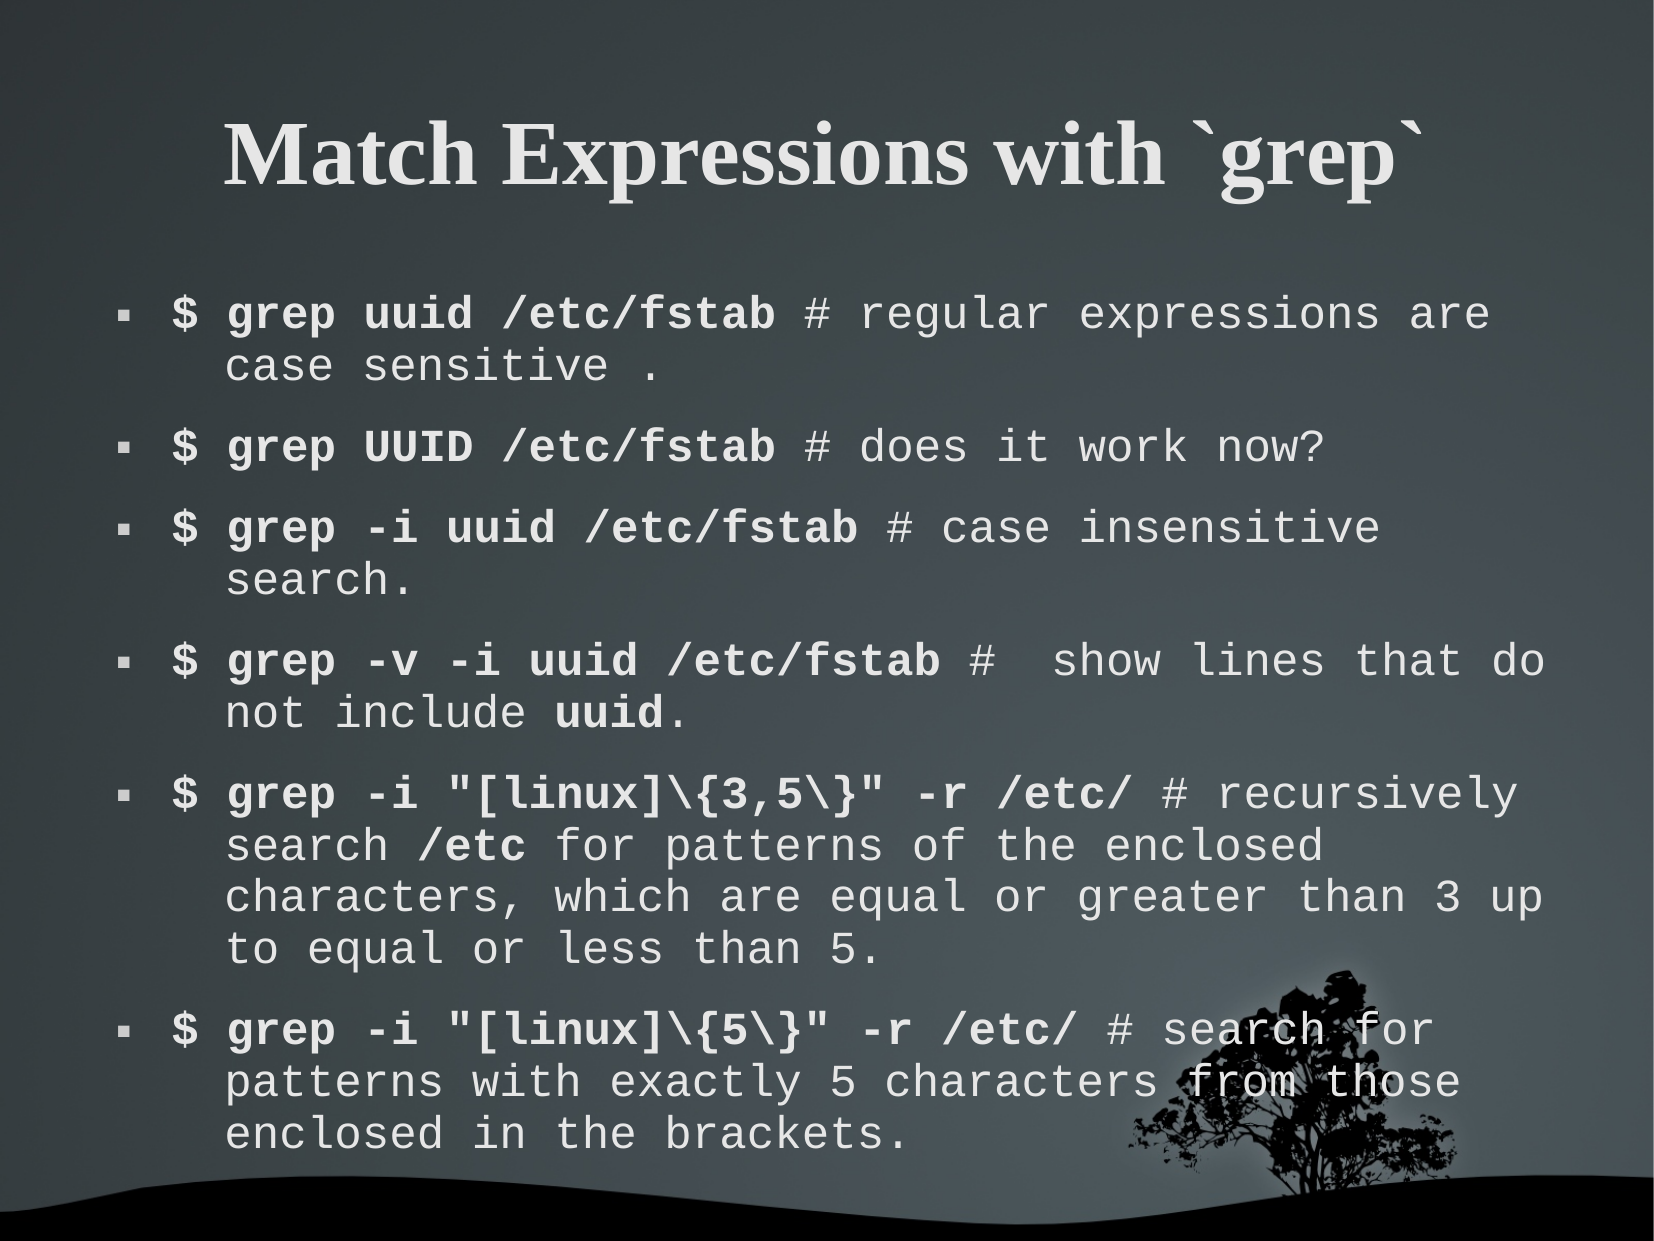

Match Expressions with `grep`
# $ grep uuid /etc/fstab # regular expressions are case sensitive .
$ grep UUID /etc/fstab # does it work now?
$ grep -i uuid /etc/fstab # case insensitive search.
$ grep -v -i uuid /etc/fstab # show lines that do not include uuid.
$ grep -i "[linux]\{3,5\}" -r /etc/ # recursively search /etc for patterns of the enclosed characters, which are equal or greater than 3 up to equal or less than 5.
$ grep -i "[linux]\{5\}" -r /etc/ # search for patterns with exactly 5 characters from those enclosed in the brackets.